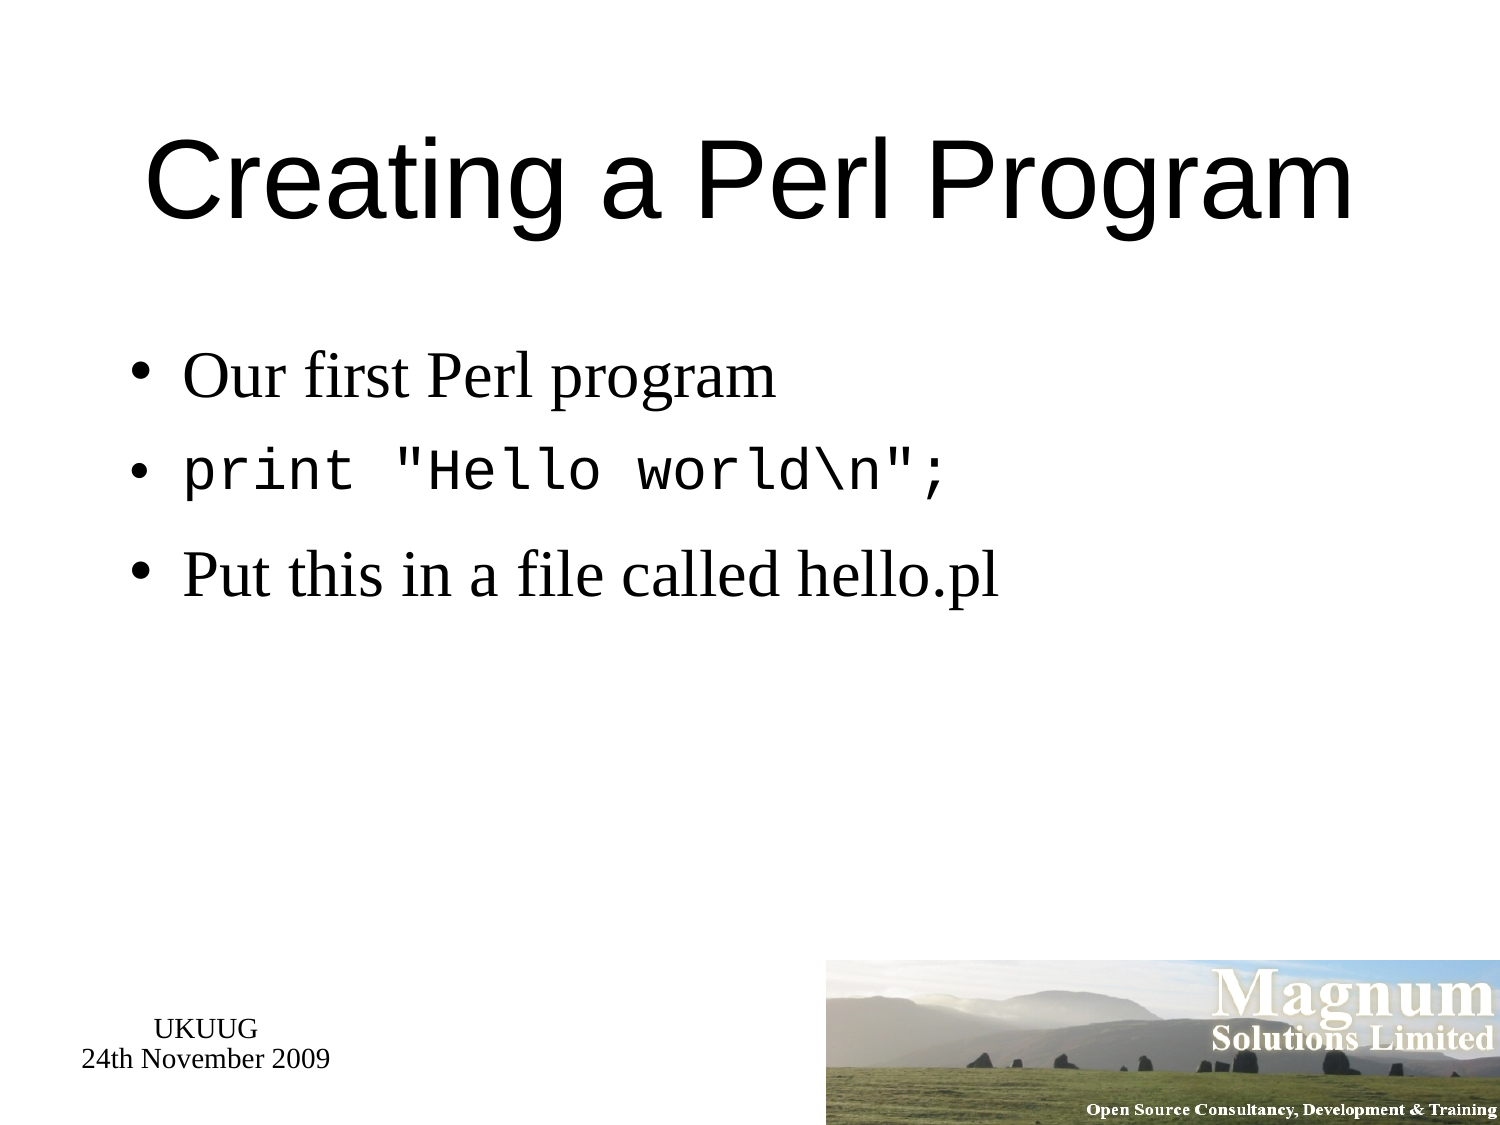

# Creating a Perl Program
Our first Perl program
print "Hello world\n";
Put this in a file called hello.pl
13